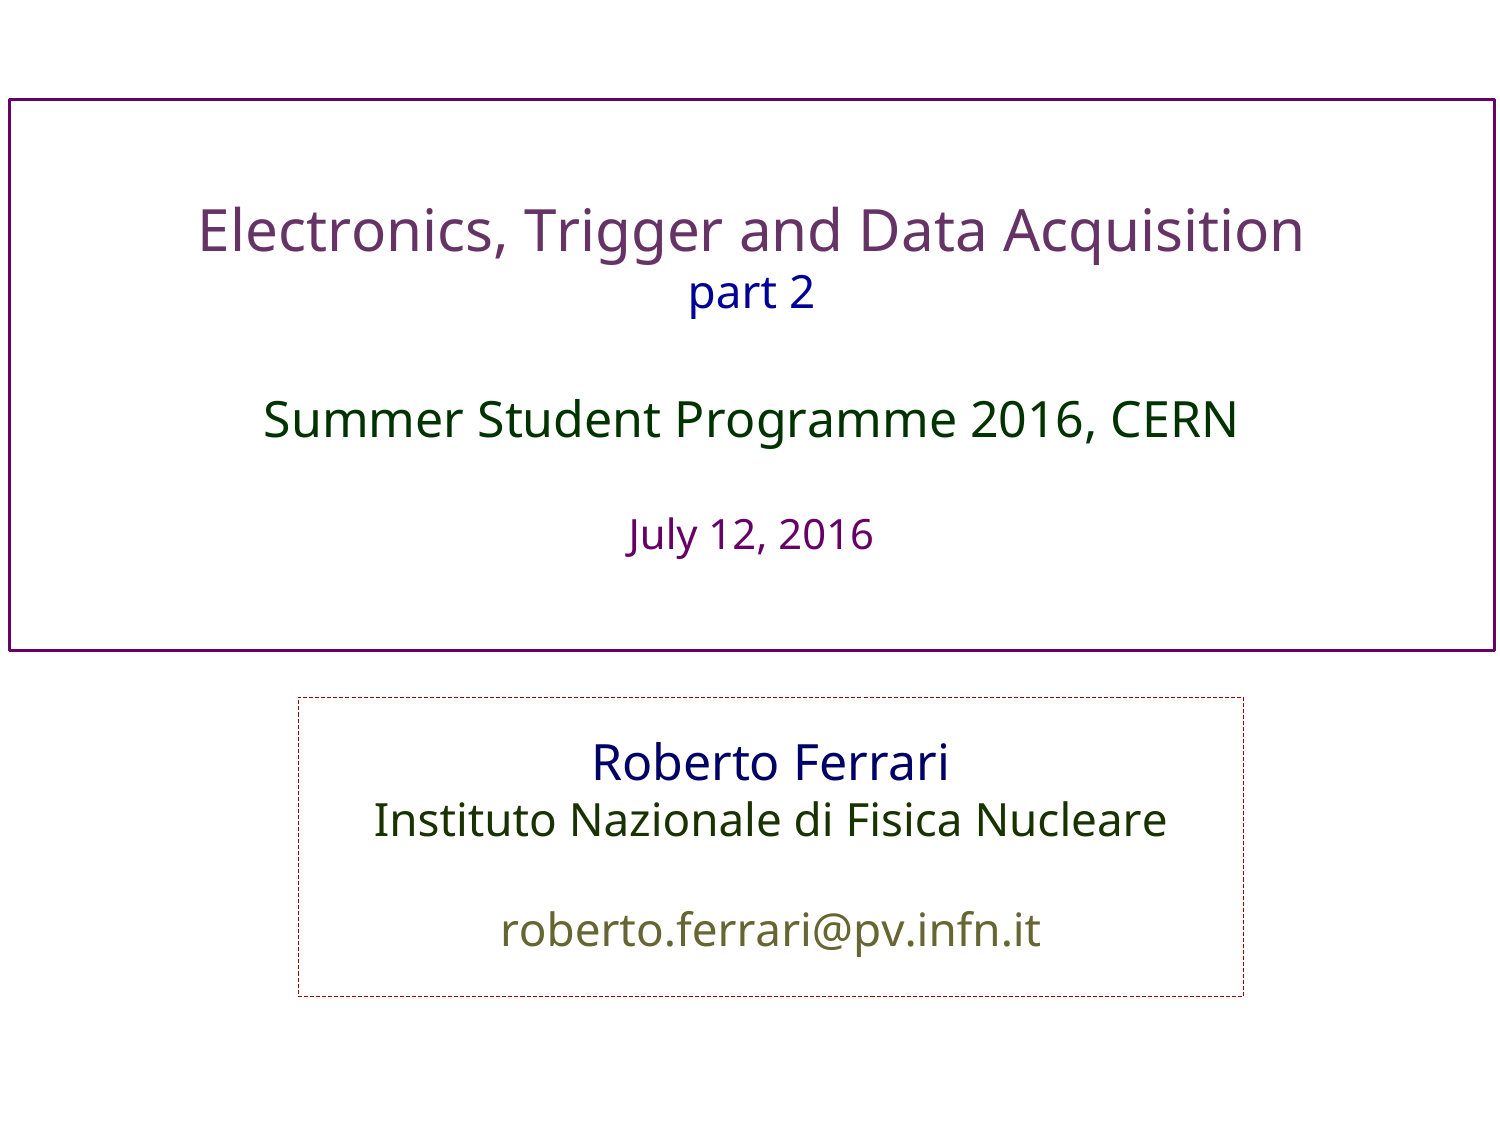

Electronics, Trigger and Data Acquisition
part 2
Summer Student Programme 2016, CERN
July 12, 2016
# Roberto Ferrari Instituto Nazionale di Fisica Nucleare roberto.ferrari@pv.infn.it